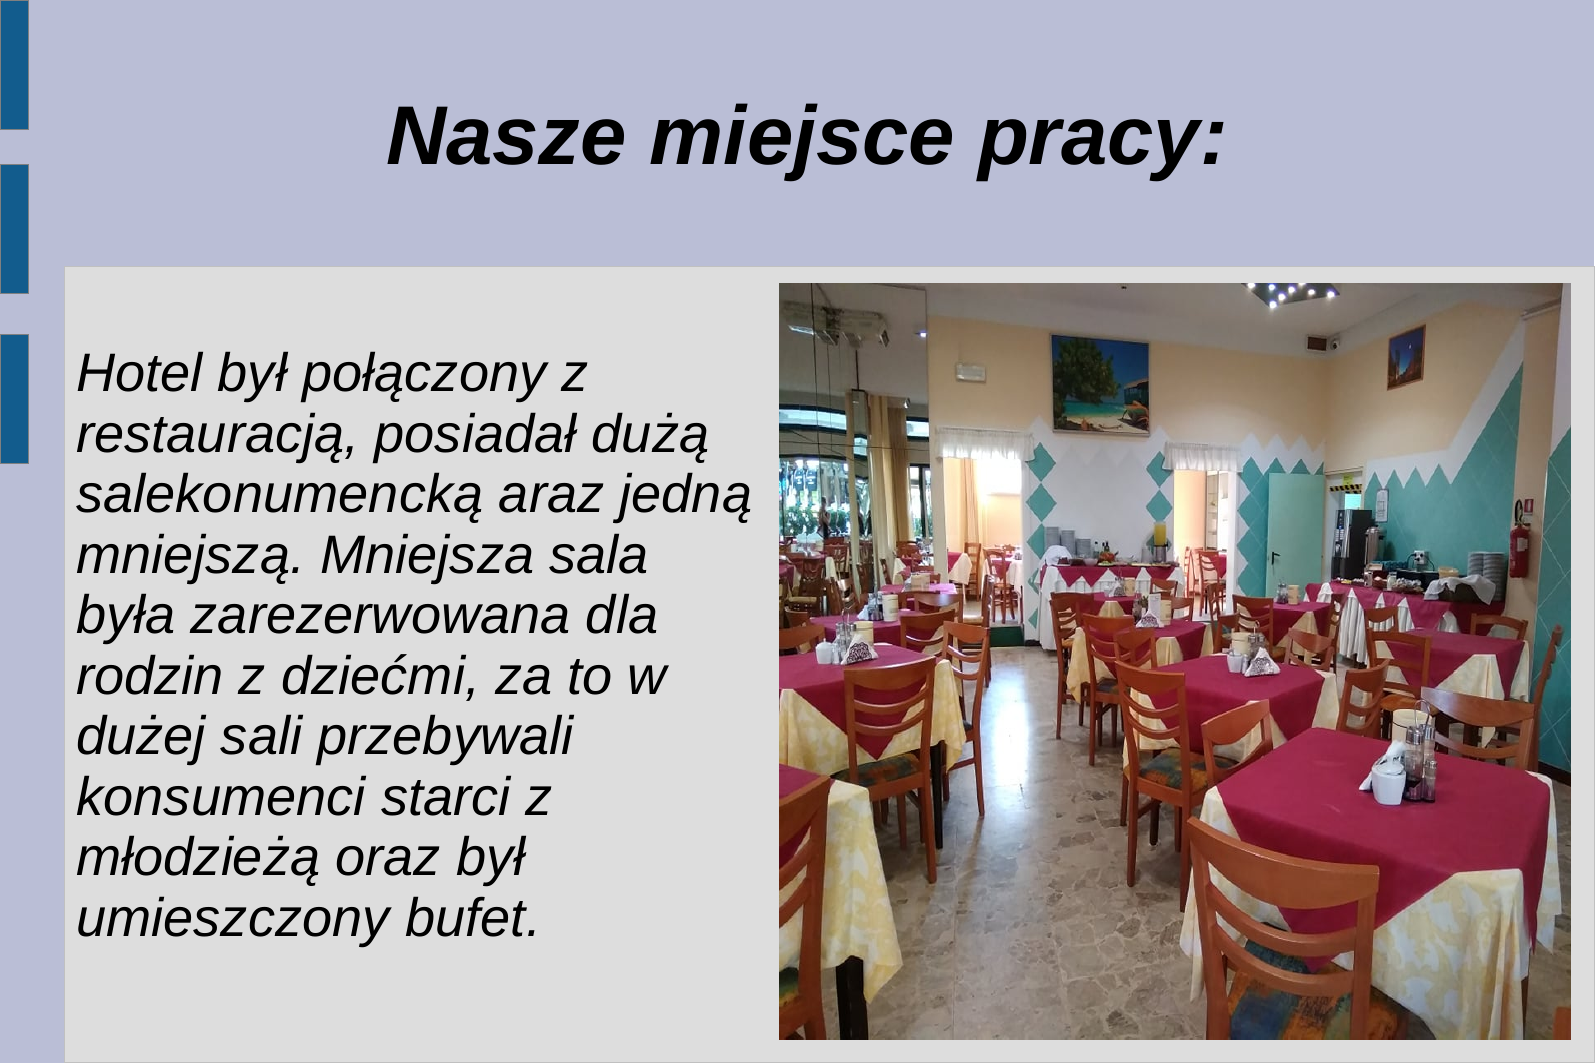

# Nasze miejsce pracy:
Hotel był połączony z restauracją, posiadał dużą salekonumencką araz jedną mniejszą. Mniejsza sala była zarezerwowana dla rodzin z dziećmi, za to w dużej sali przebywali konsumenci starci z młodzieżą oraz był umieszczony bufet.